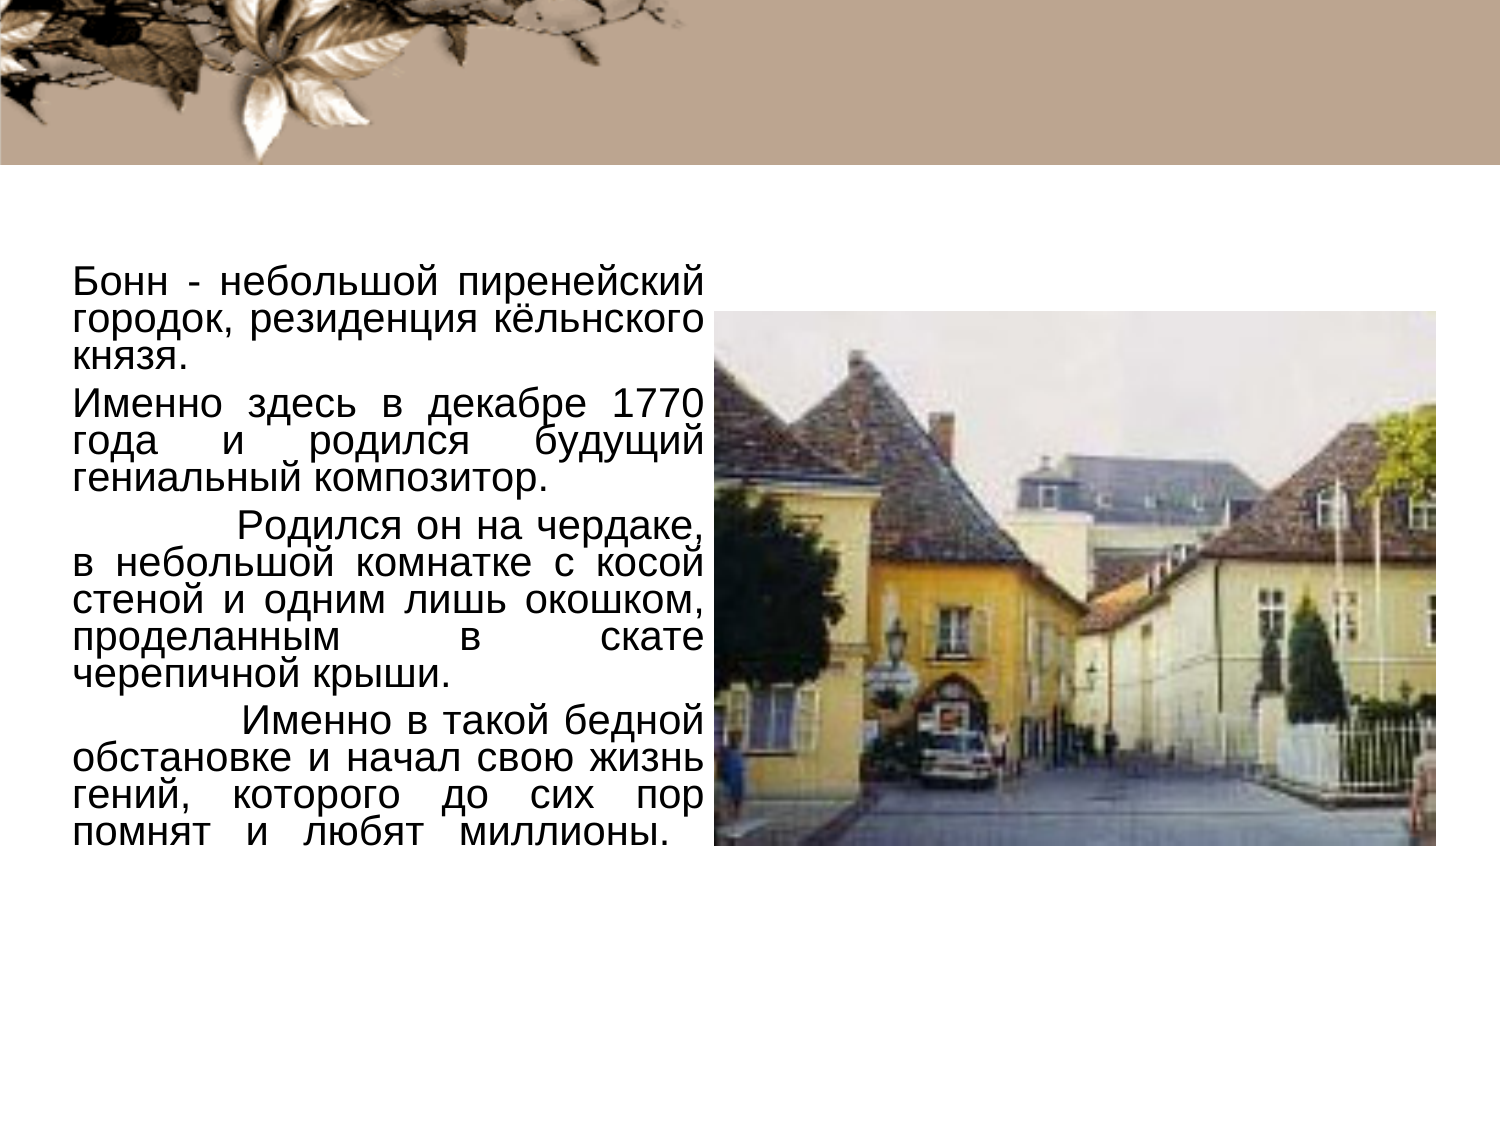

# Бонн - небольшой пиренейский городок, резиденция кёльнского князя.
Именно здесь в декабре 1770 года и родился будущий гениальный композитор.
 Родился он на чердаке, в небольшой комнатке с косой стеной и одним лишь окошком, проделанным в скате черепичной крыши.
 Именно в такой бедной обстановке и начал свою жизнь гений, которого до сих пор помнят и любят миллионы.